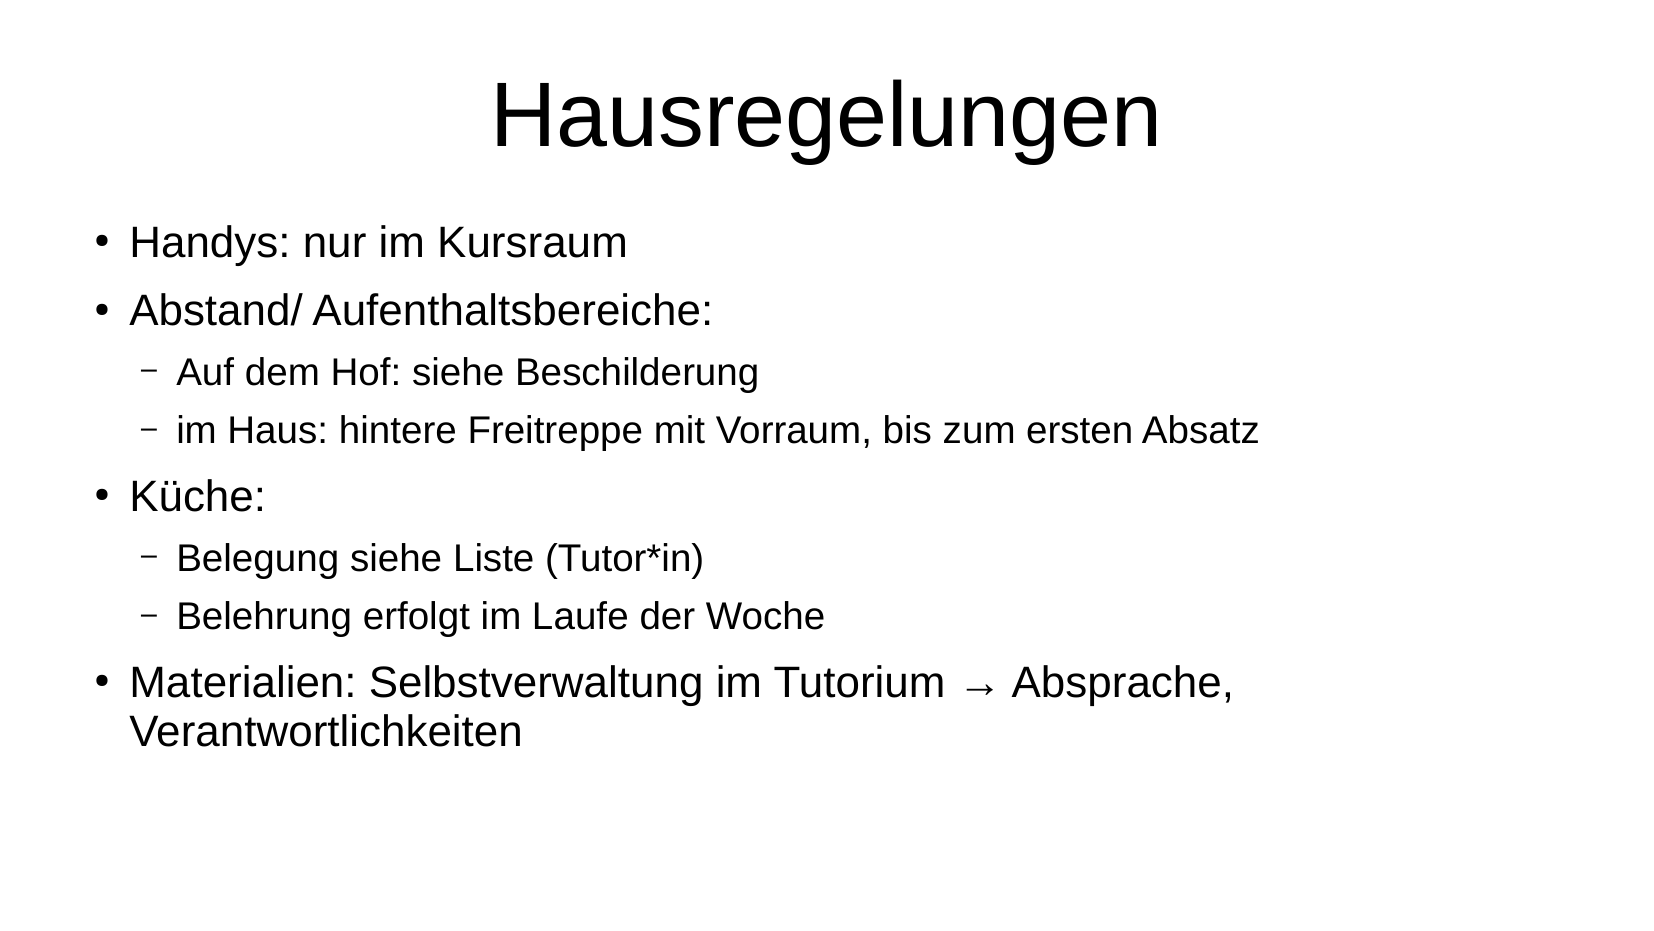

# Hausregelungen
Handys: nur im Kursraum
Abstand/ Aufenthaltsbereiche:
Auf dem Hof: siehe Beschilderung
im Haus: hintere Freitreppe mit Vorraum, bis zum ersten Absatz
Küche:
Belegung siehe Liste (Tutor*in)
Belehrung erfolgt im Laufe der Woche
Materialien: Selbstverwaltung im Tutorium → Absprache, Verantwortlichkeiten